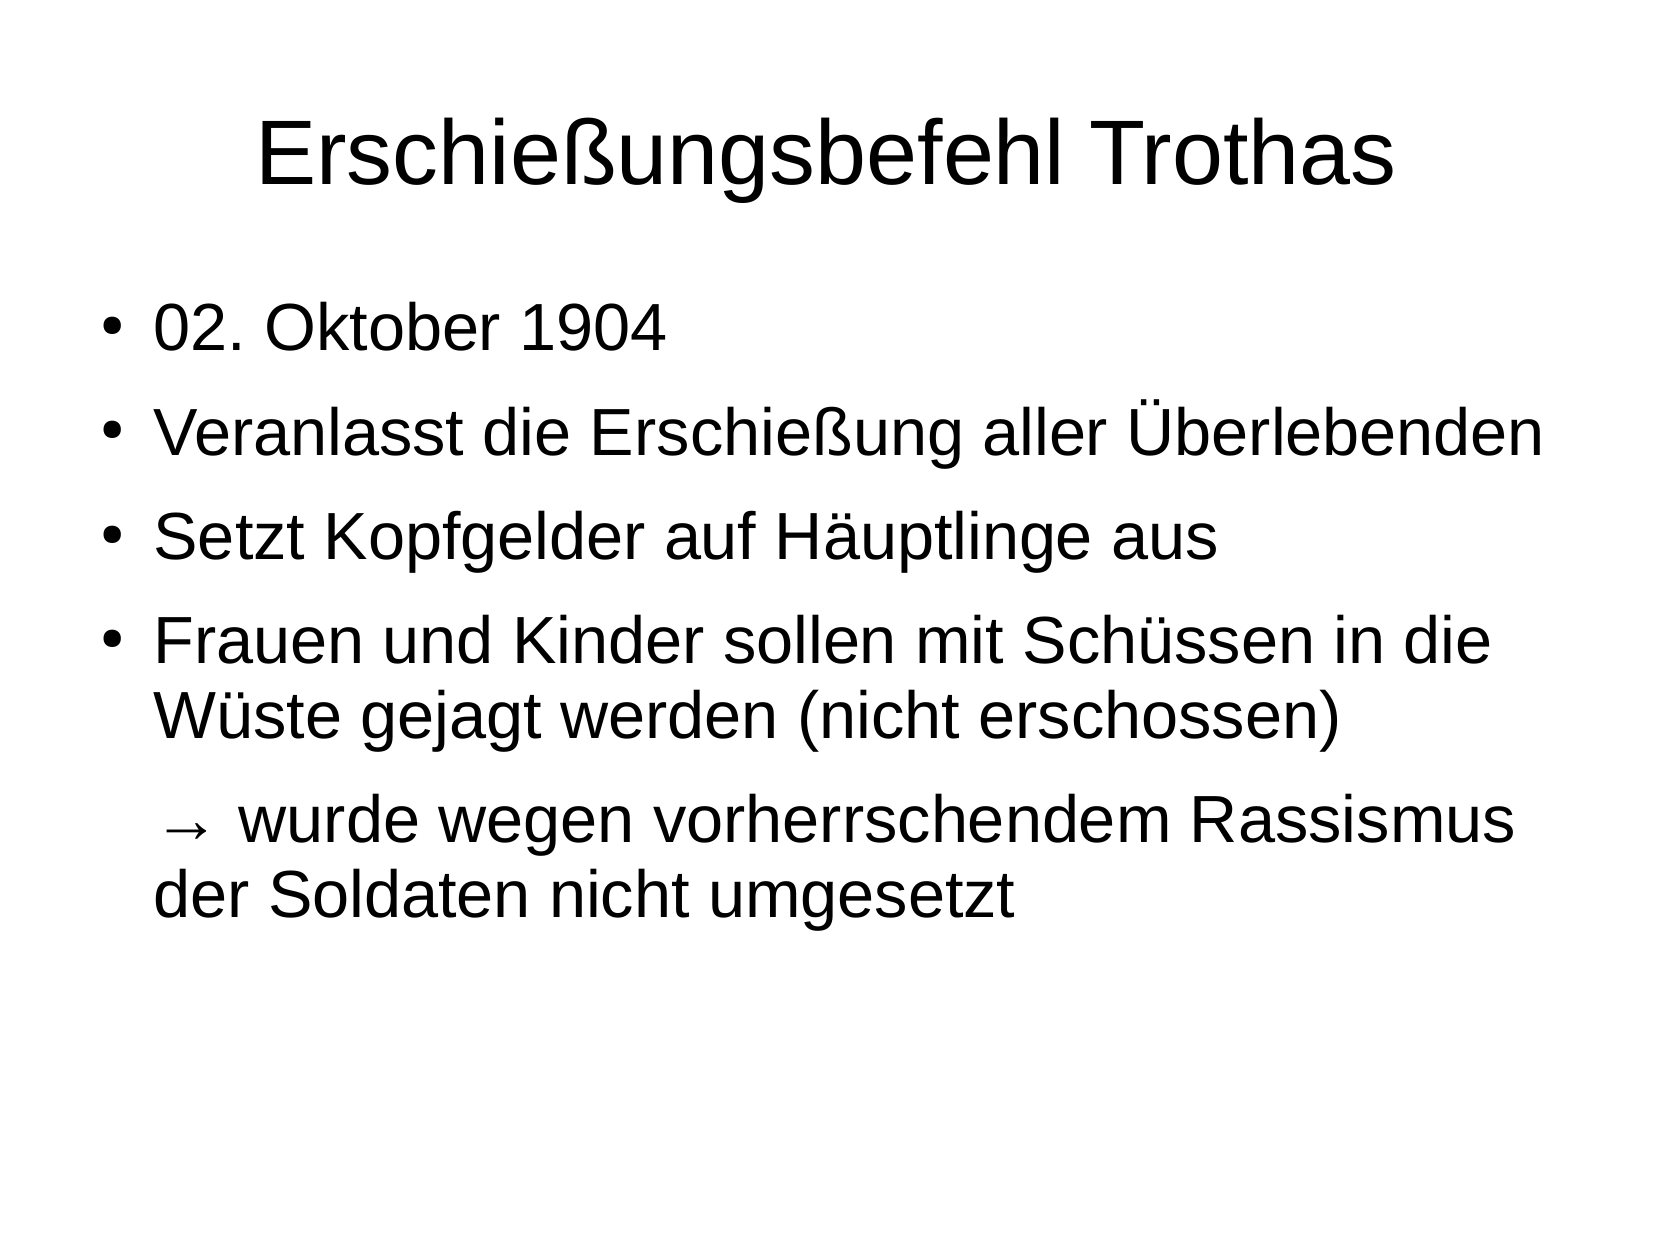

# Erschießungsbefehl Trothas
02. Oktober 1904
Veranlasst die Erschießung aller Überlebenden
Setzt Kopfgelder auf Häuptlinge aus
Frauen und Kinder sollen mit Schüssen in die Wüste gejagt werden (nicht erschossen)
→ wurde wegen vorherrschendem Rassismus der Soldaten nicht umgesetzt